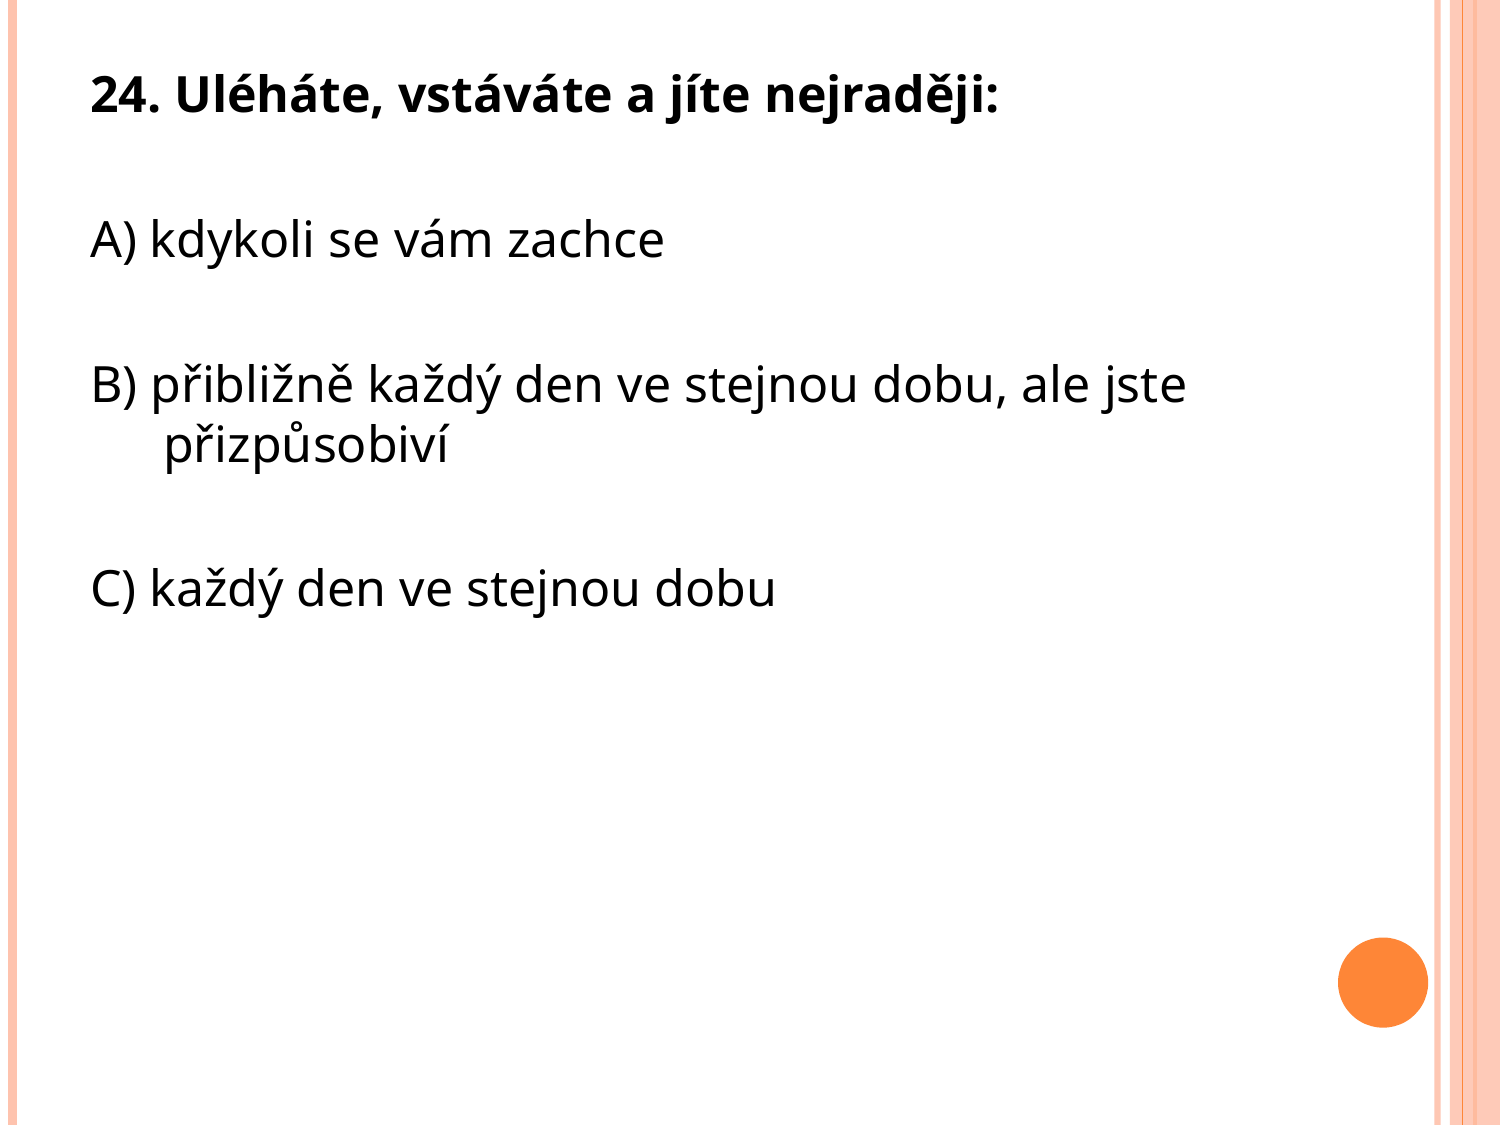

#
24. Uléháte, vstáváte a jíte nejraději:
A) kdykoli se vám zachce
B) přibližně každý den ve stejnou dobu, ale jste přizpůsobiví
C) každý den ve stejnou dobu